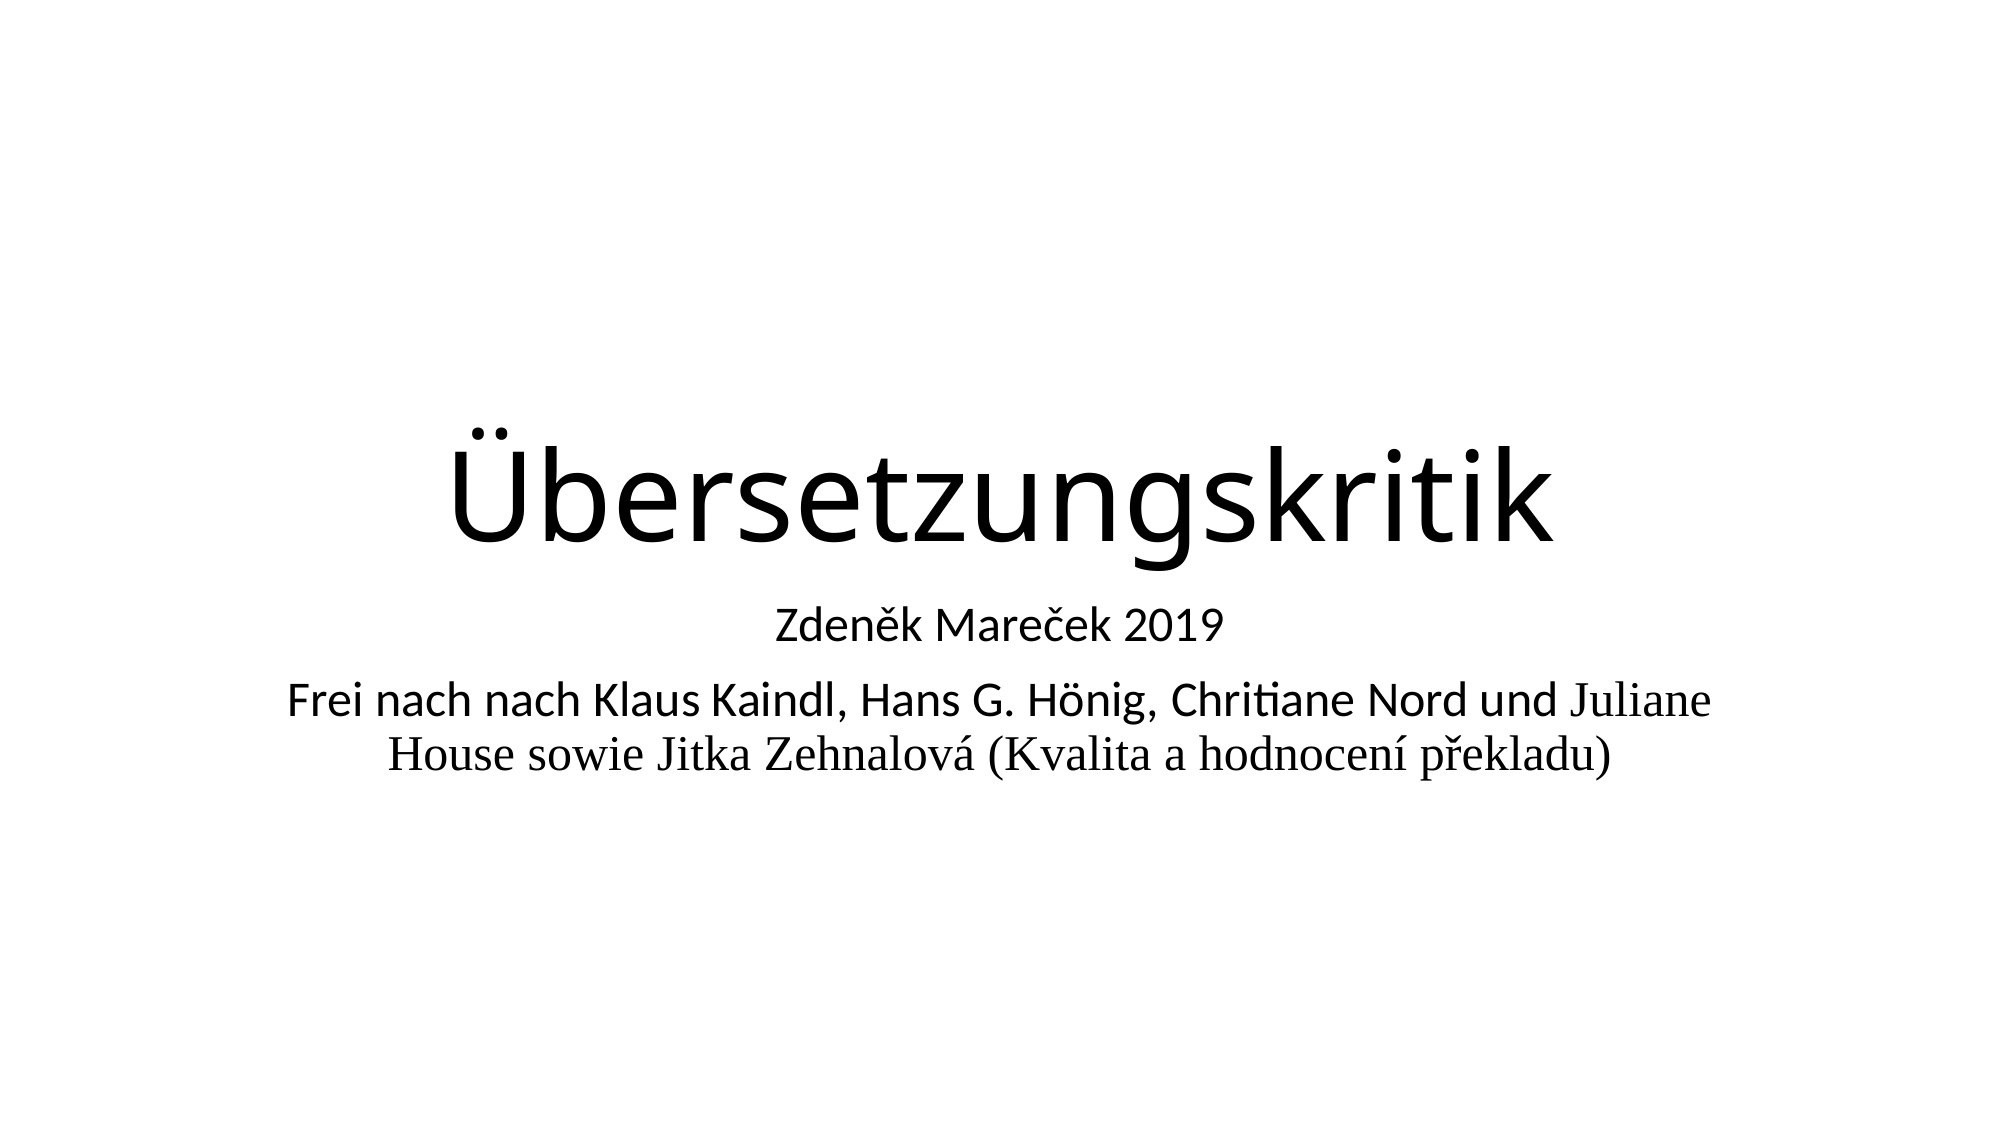

# Übersetzungskritik
Zdeněk Mareček 2019
Frei nach nach Klaus Kaindl, Hans G. Hönig, Chritiane Nord und Juliane House sowie Jitka Zehnalová (Kvalita a hodnocení překladu)